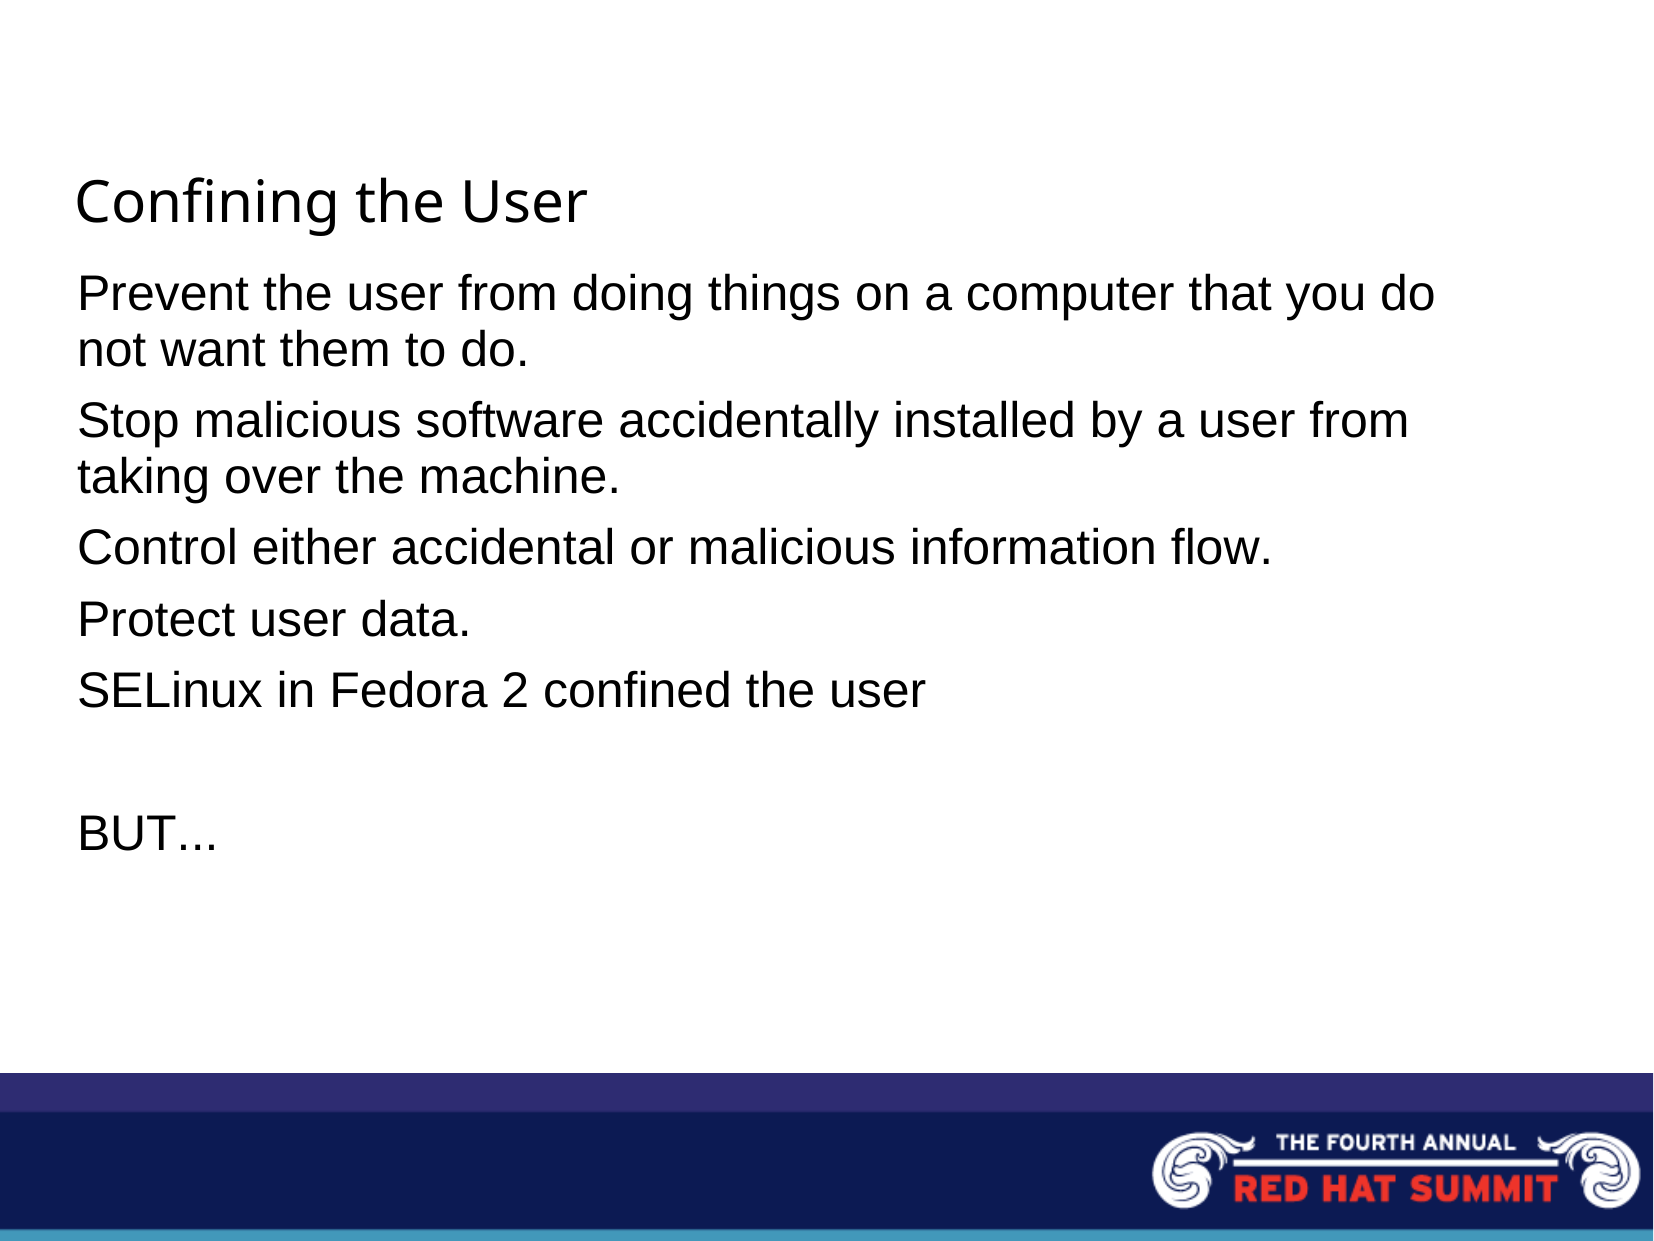

# Confining the User
Prevent the user from doing things on a computer that you do not want them to do.
Stop malicious software accidentally installed by a user from taking over the machine.
Control either accidental or malicious information flow.
Protect user data.
SELinux in Fedora 2 confined the user
BUT...